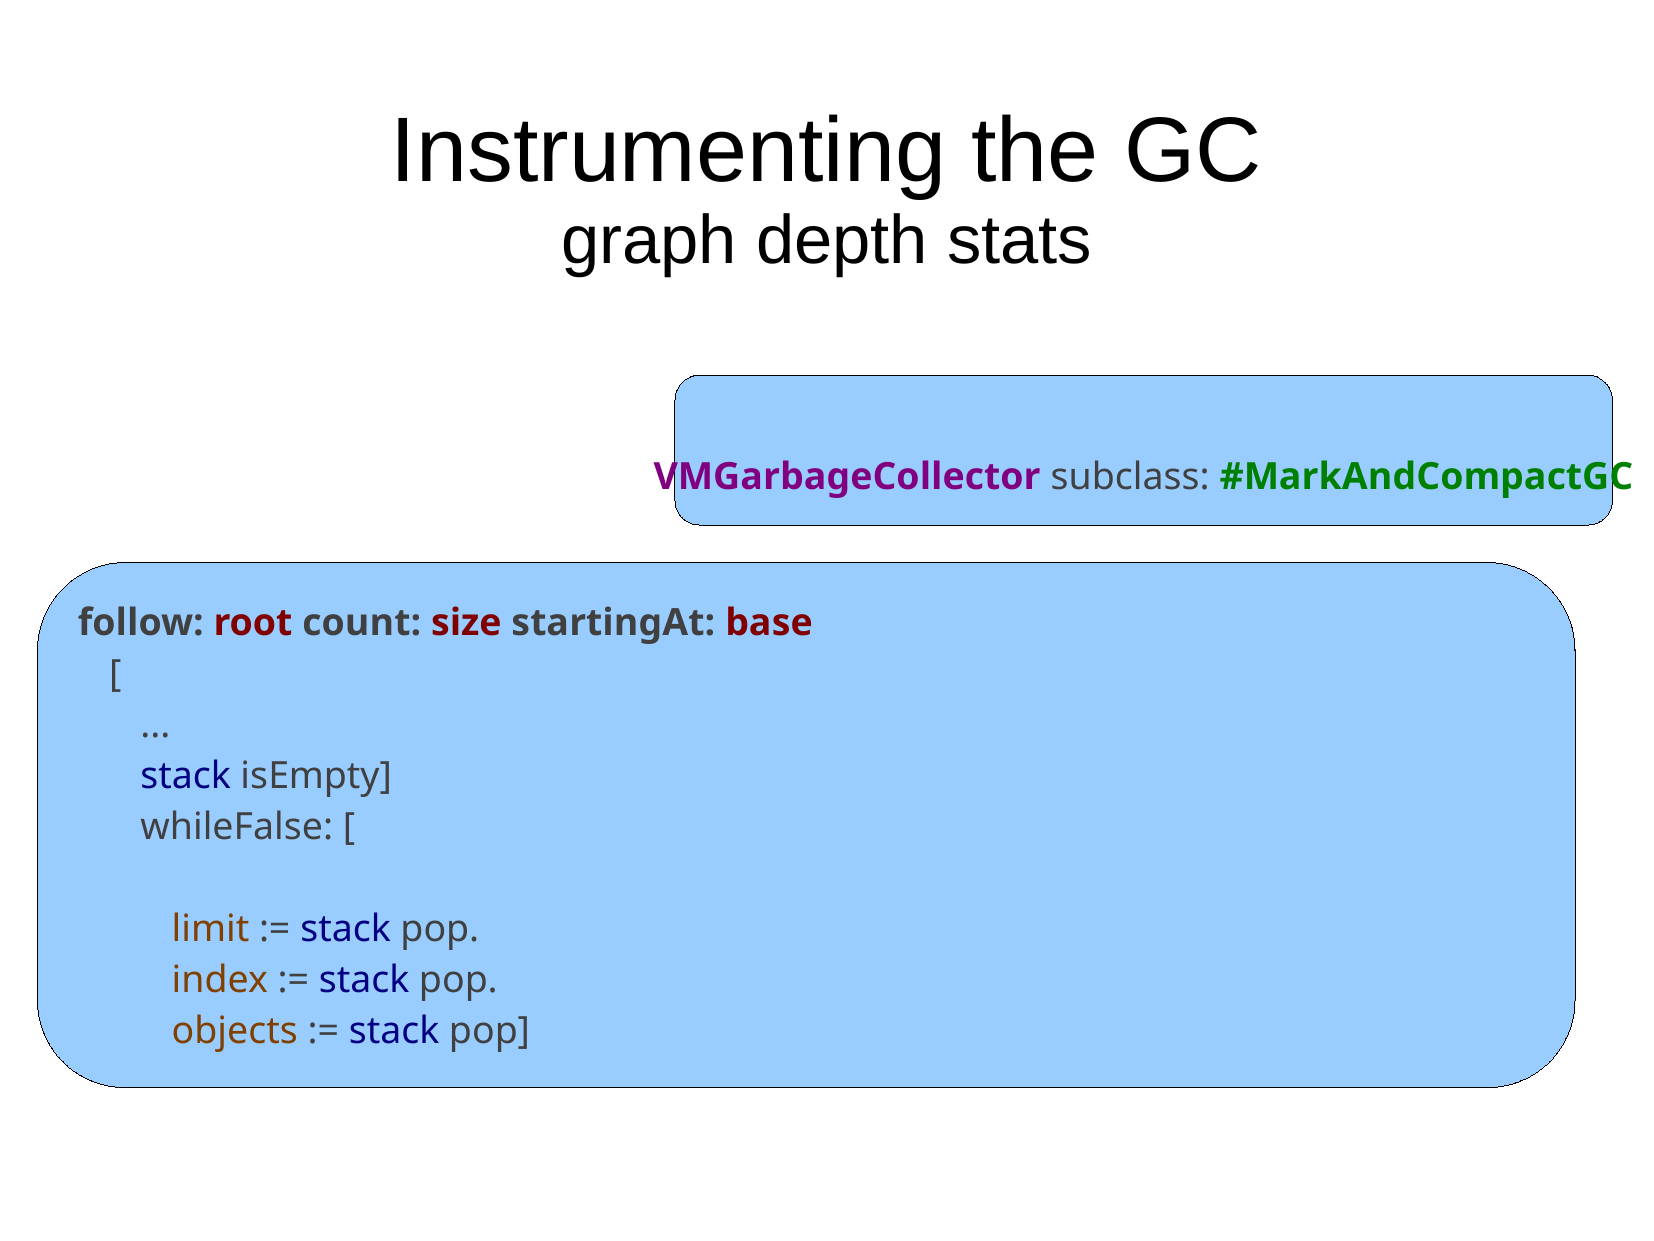

Instrumenting the GC
graph depth stats
VMGarbageCollector subclass: #MarkAndCompactGC
follow: root count: size startingAt: base
	[
		...		harvester graphDepth: stack size.
		stack isEmpty]
		whileFalse: [
			limit := stack pop.
			index := stack pop.
			objects := stack pop]